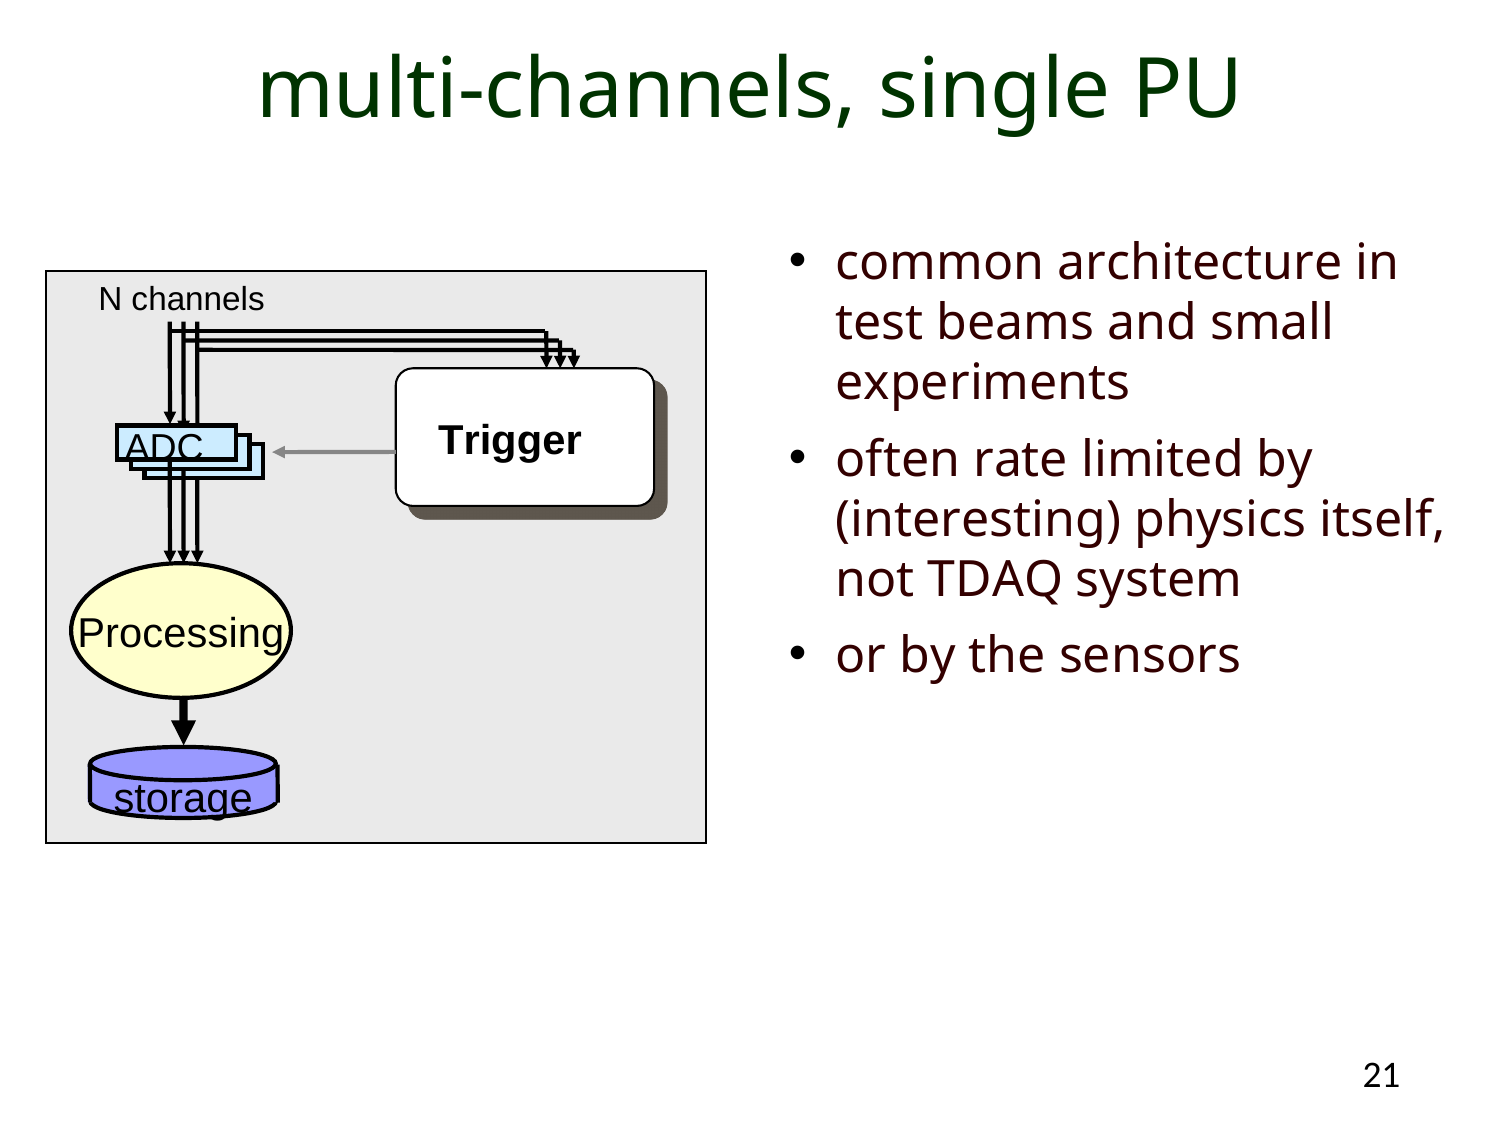

# multi-channels, single PU
common architecture in test beams and small experiments
often rate limited by (interesting) physics itself, not TDAQ system
or by the sensors
N channels
Trigger
ADC
Processing
storage
21